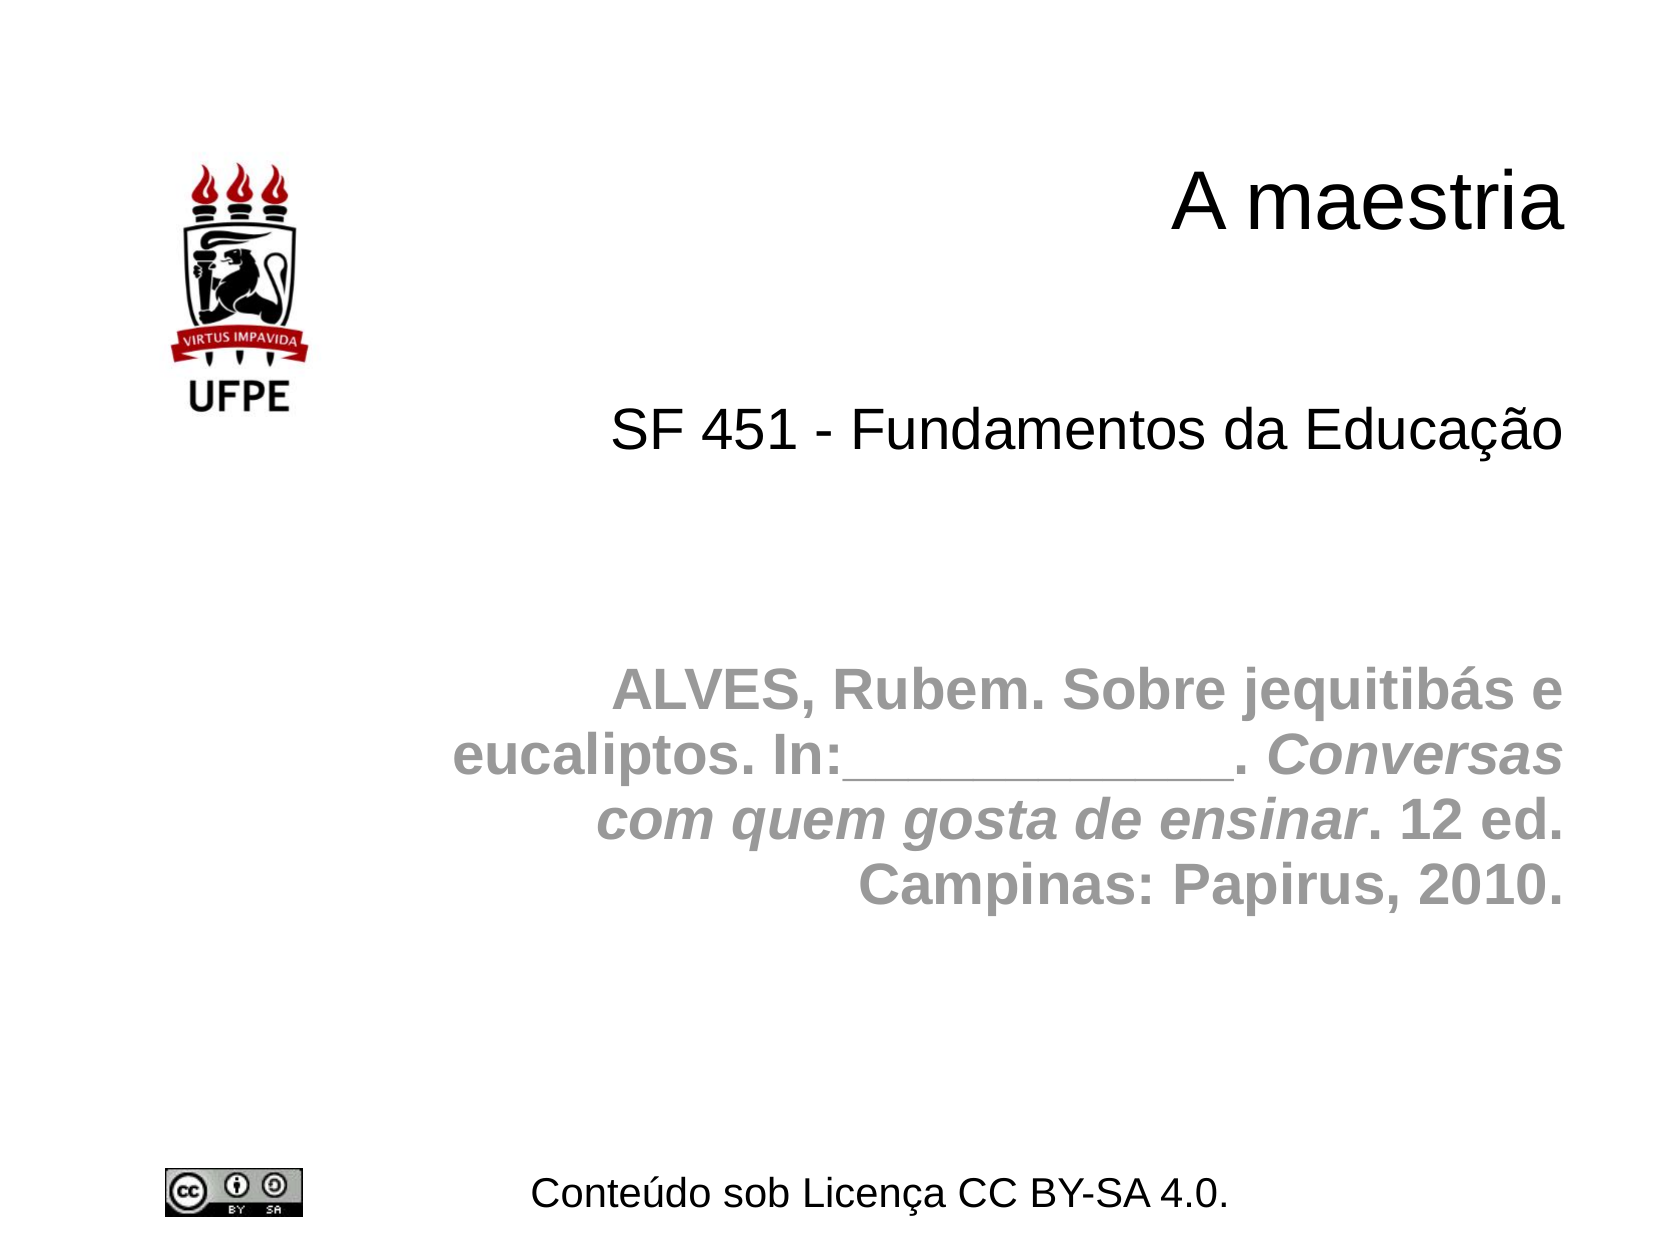

# A maestria
SF 451 - Fundamentos da Educação
ALVES, Rubem. Sobre jequitibás e eucaliptos. In:____________. Conversas com quem gosta de ensinar. 12 ed. Campinas: Papirus, 2010.
Conteúdo sob Licença CC BY-SA 4.0.